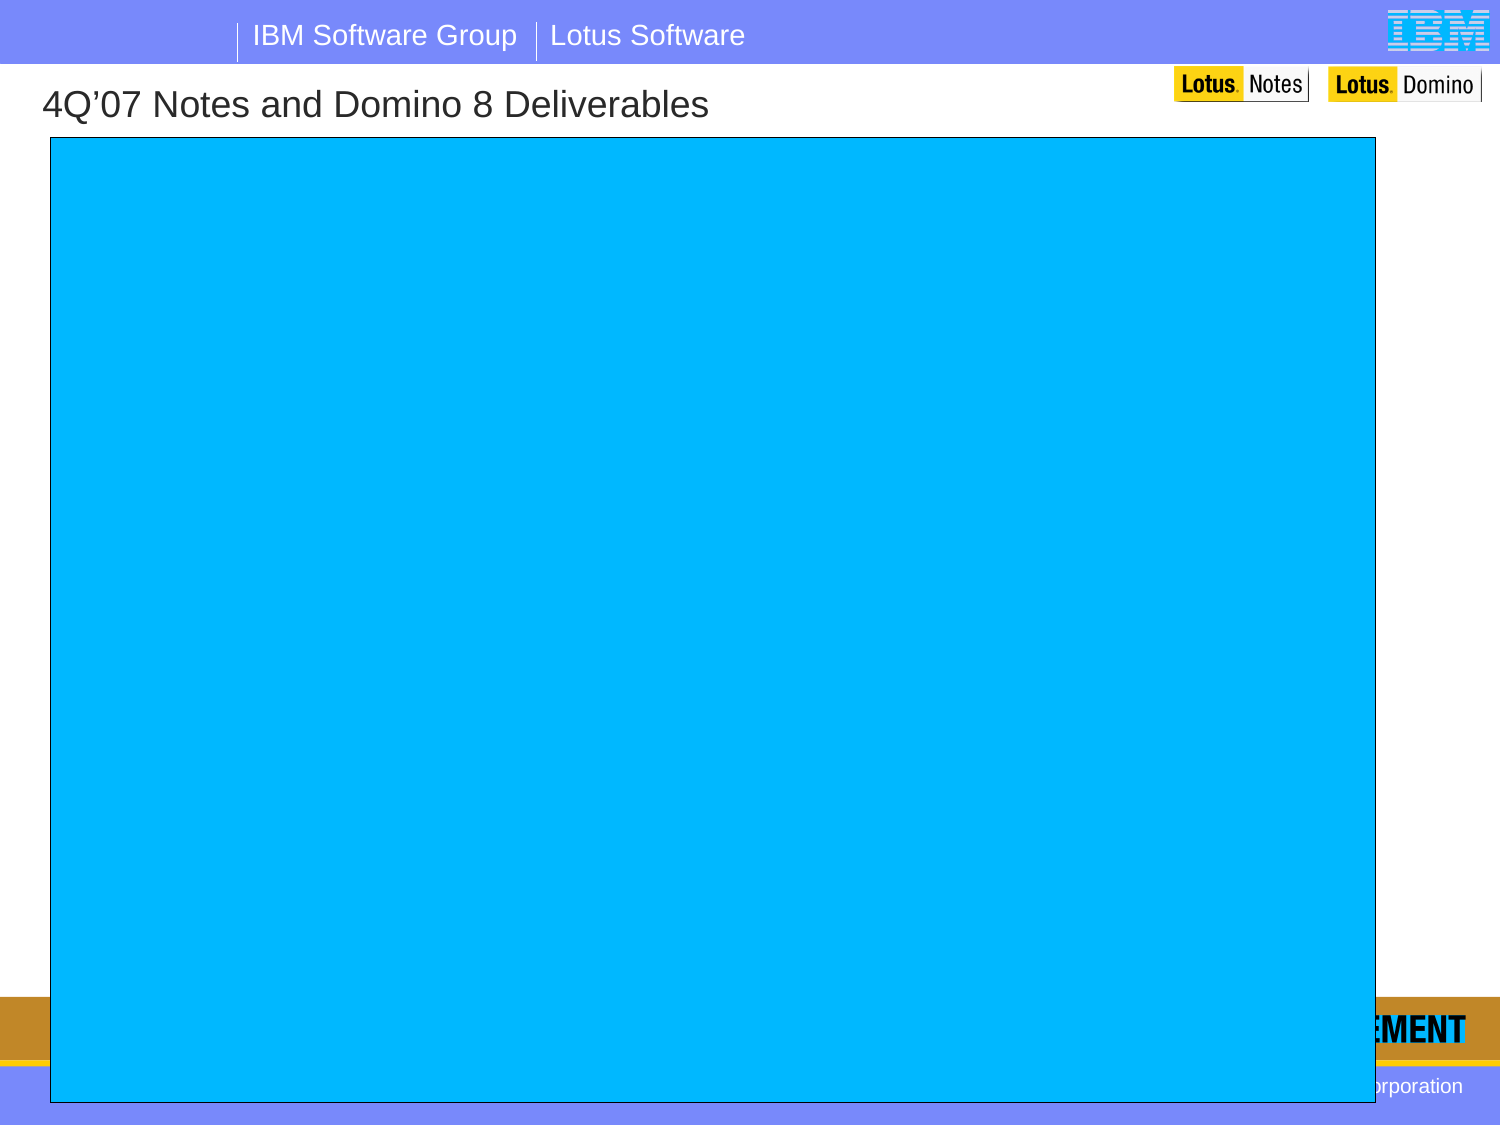

# 4Q’07 Notes and Domino 8 Deliverables